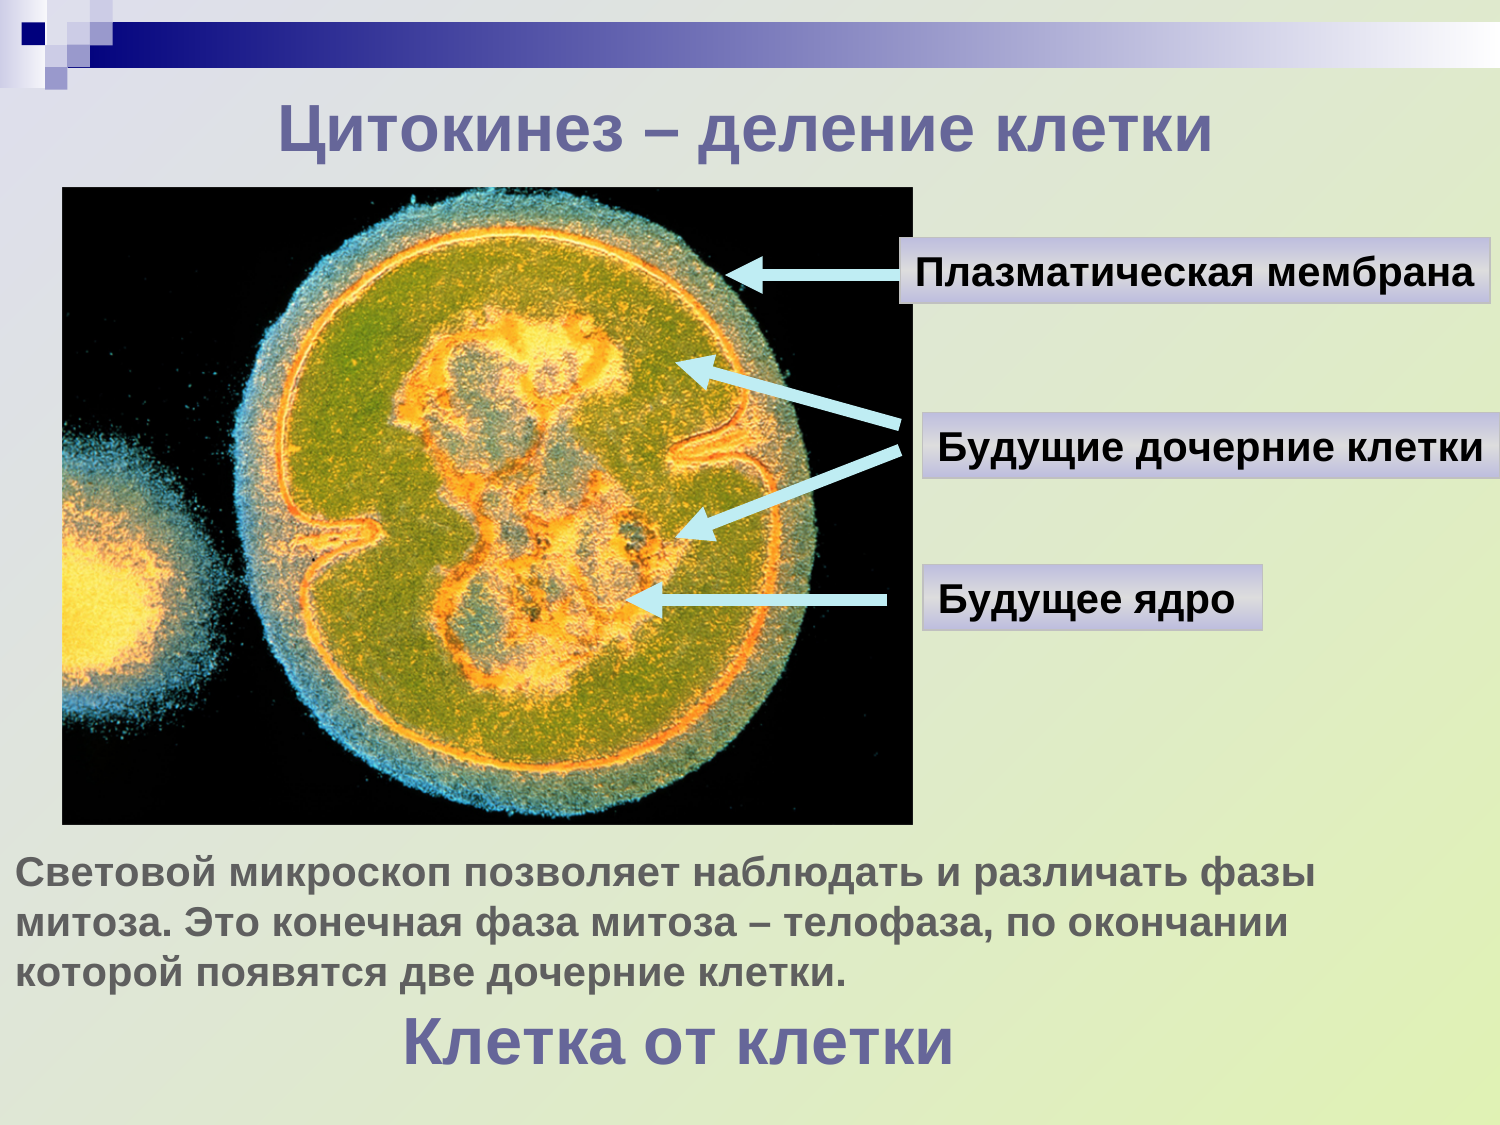

Цитокинез – деление клетки
Плазматическая мембрана
Будущие дочерние клетки
Будущее ядро
Световой микроскоп позволяет наблюдать и различать фазы митоза. Это конечная фаза митоза – телофаза, по окончании которой появятся две дочерние клетки.
Клетка от клетки